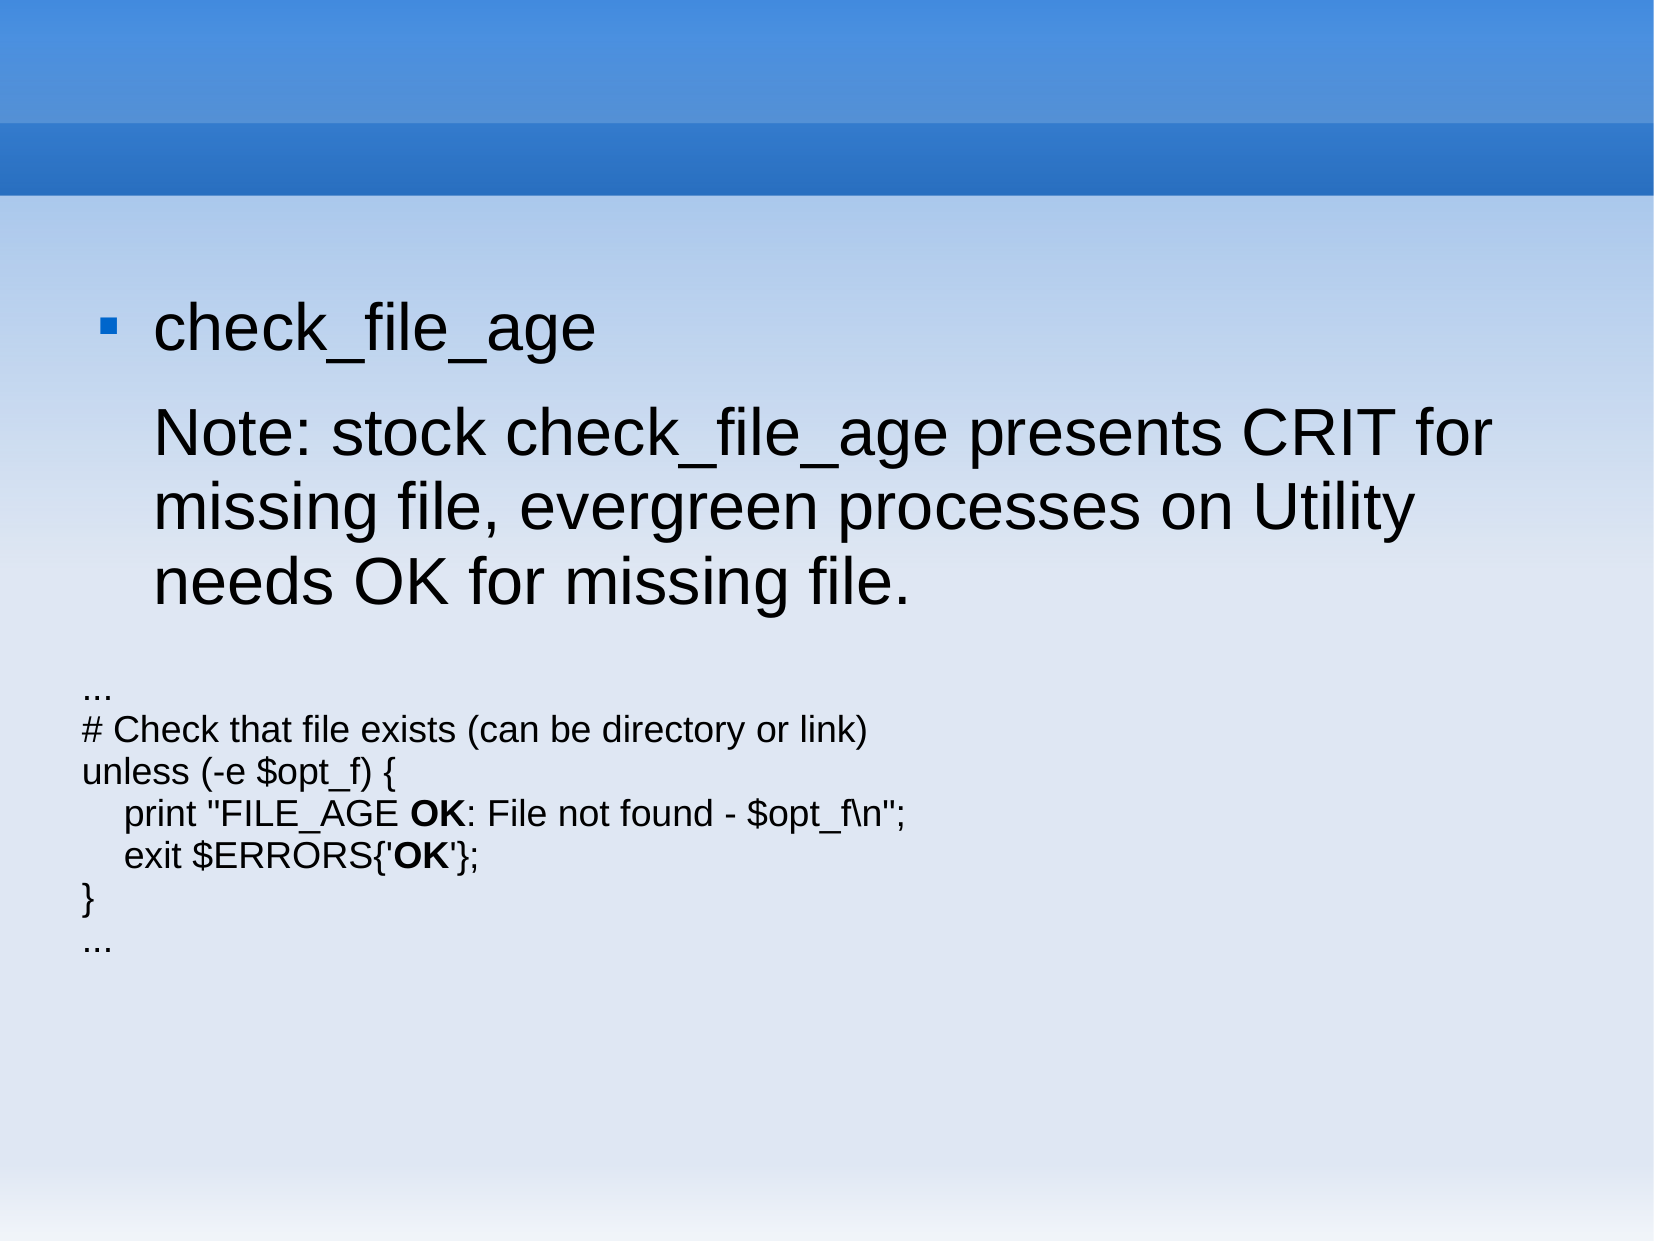

#
check_file_age
Note: stock check_file_age presents CRIT for missing file, evergreen processes on Utility needs OK for missing file.
...
# Check that file exists (can be directory or link)
unless (-e $opt_f) {
 print "FILE_AGE OK: File not found - $opt_f\n";
 exit $ERRORS{'OK'};
}
...